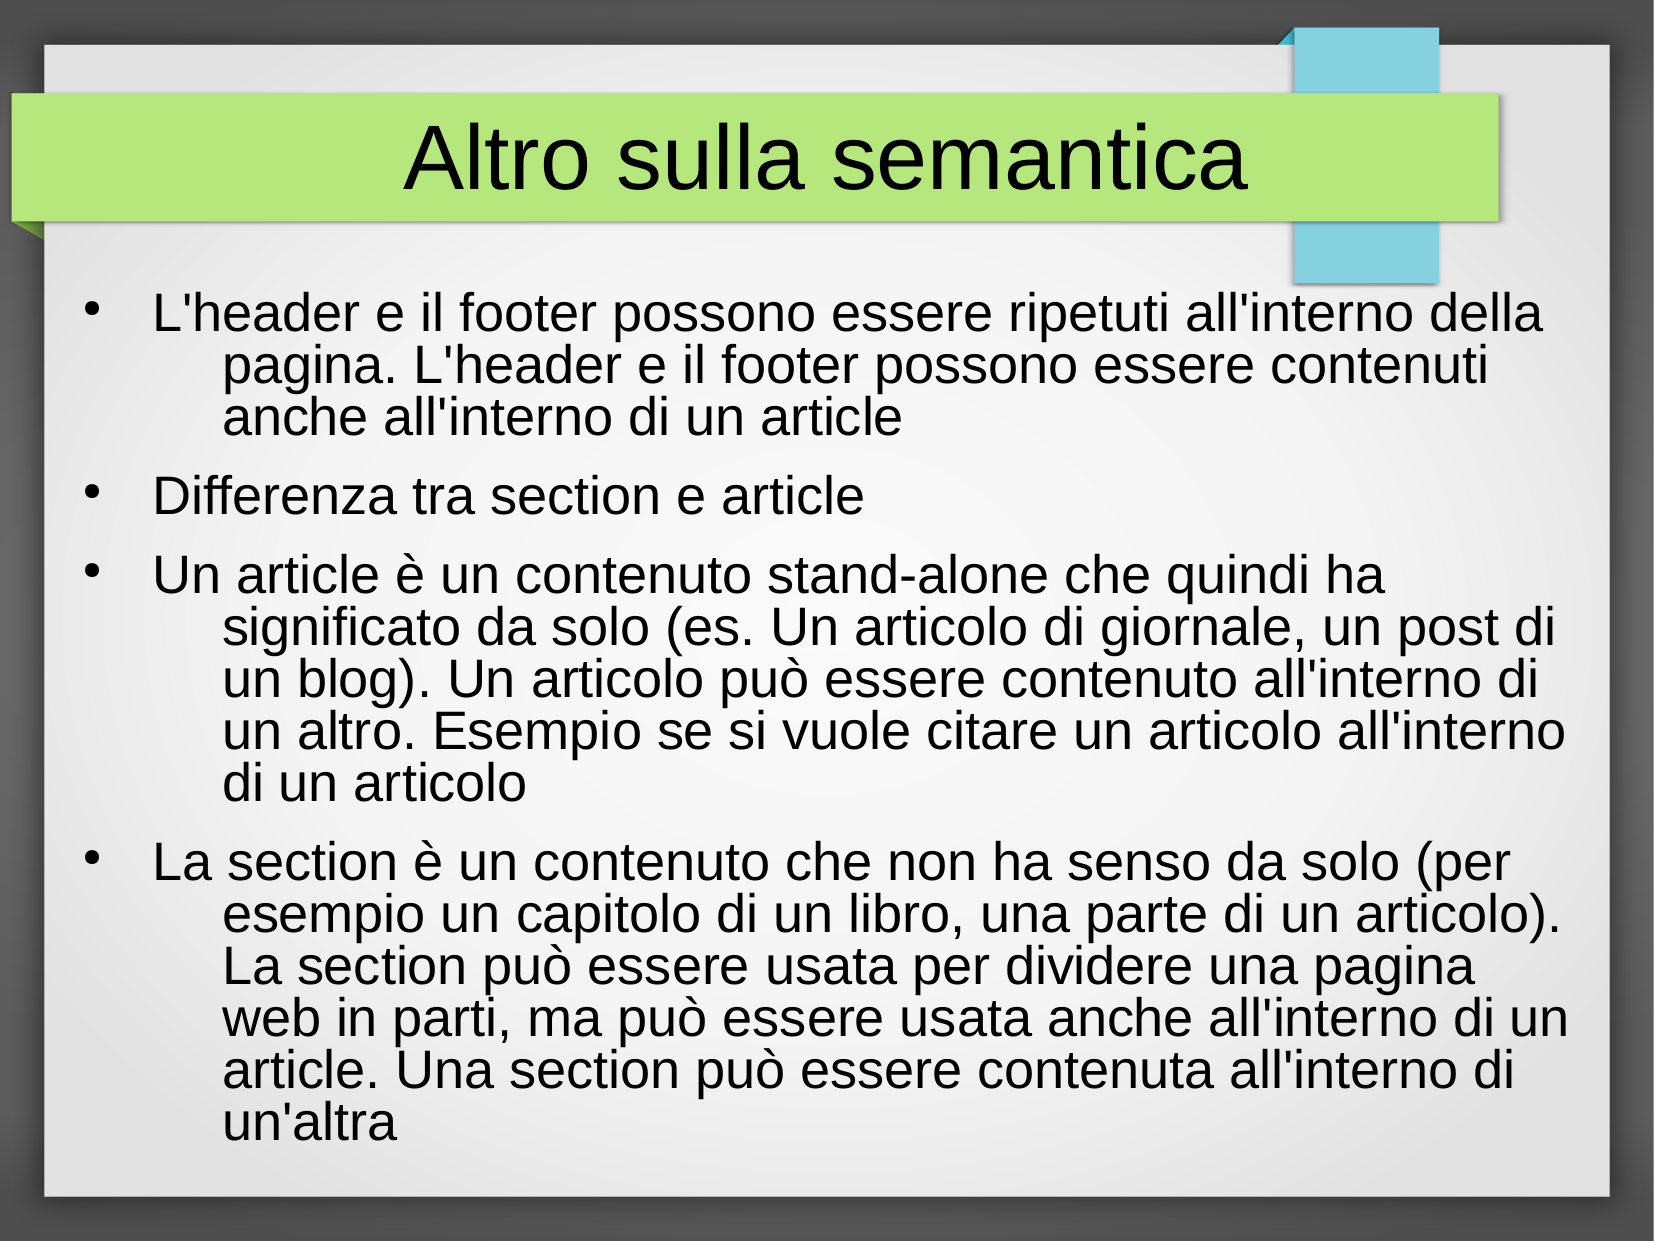

# Altro sulla semantica
L'header e il footer possono essere ripetuti all'interno della pagina. L'header e il footer possono essere contenuti anche all'interno di un article
Differenza tra section e article
Un article è un contenuto stand-alone che quindi ha significato da solo (es. Un articolo di giornale, un post di un blog). Un articolo può essere contenuto all'interno di un altro. Esempio se si vuole citare un articolo all'interno di un articolo
La section è un contenuto che non ha senso da solo (per esempio un capitolo di un libro, una parte di un articolo). La section può essere usata per dividere una pagina web in parti, ma può essere usata anche all'interno di un article. Una section può essere contenuta all'interno di un'altra